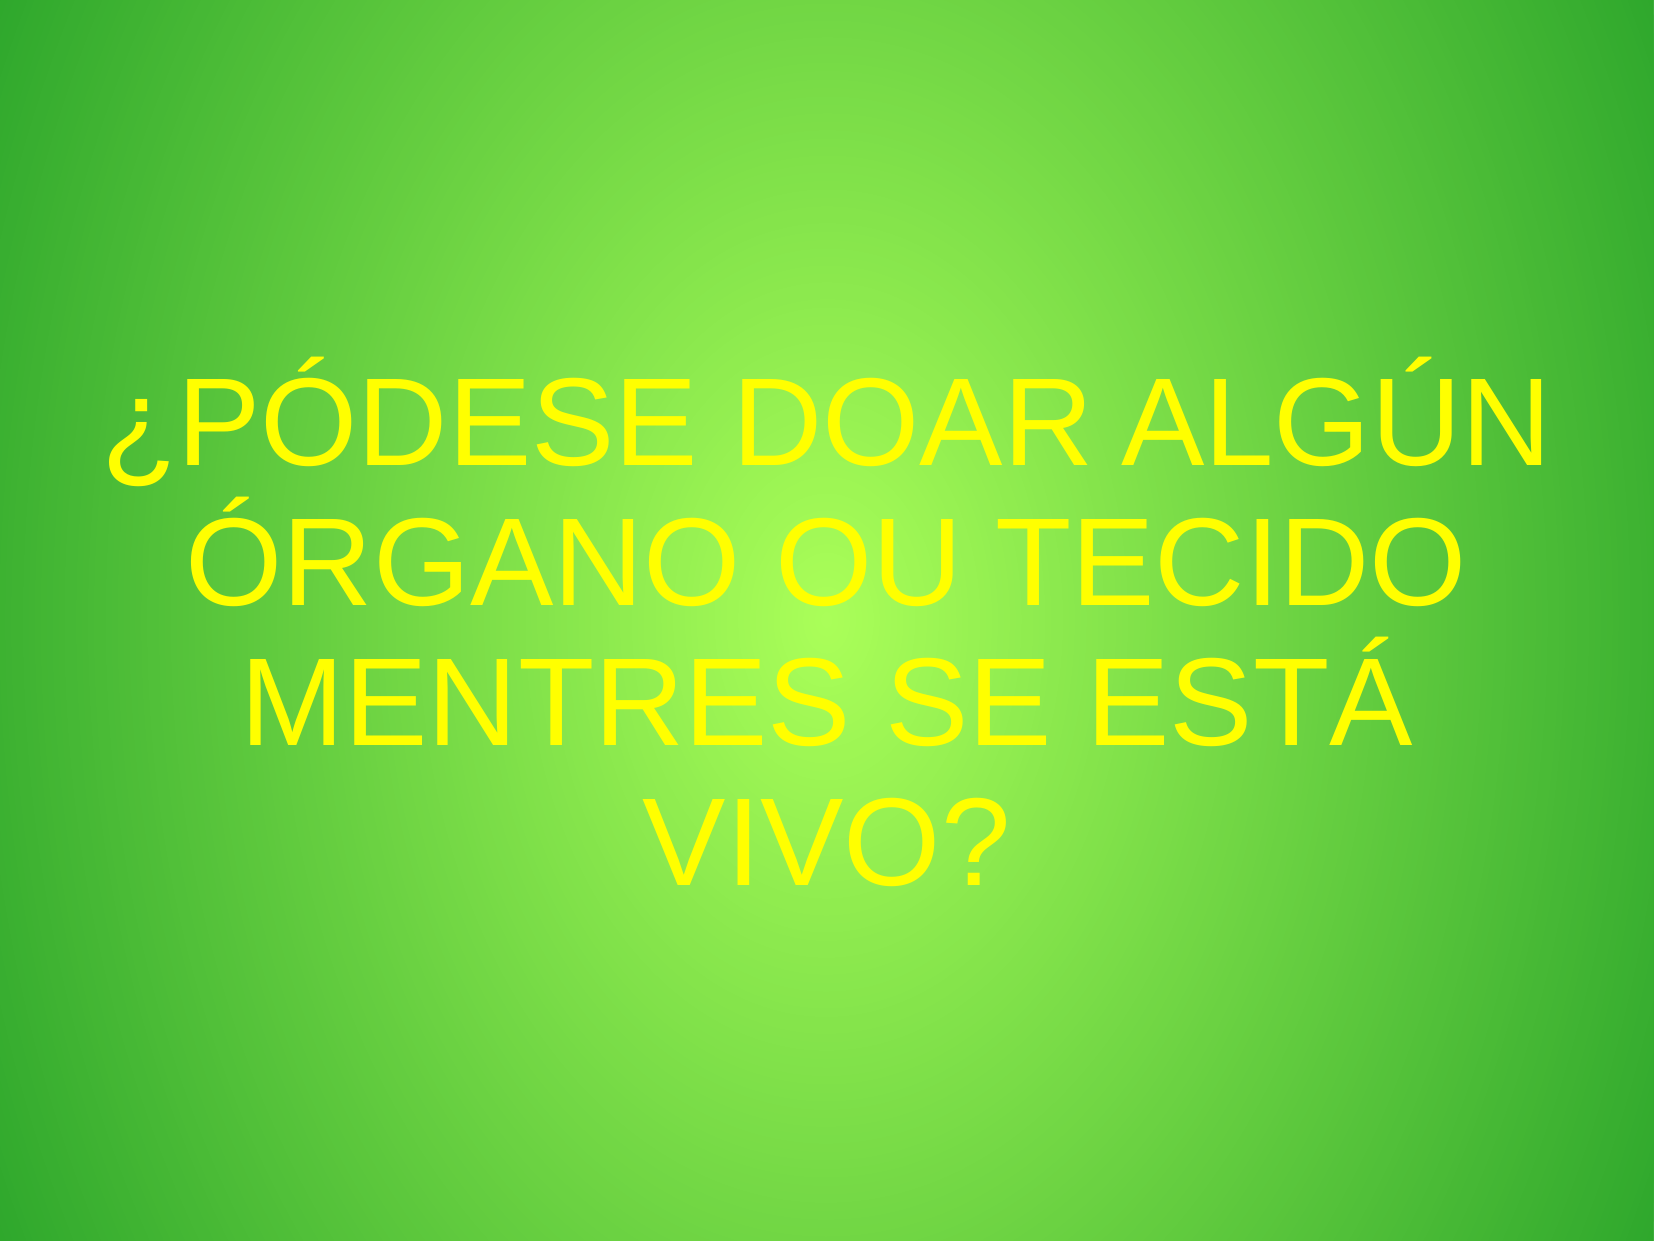

# ¿PÓDESE DOAR ALGÚN ÓRGANO OU TECIDO MENTRES SE ESTÁ VIVO?